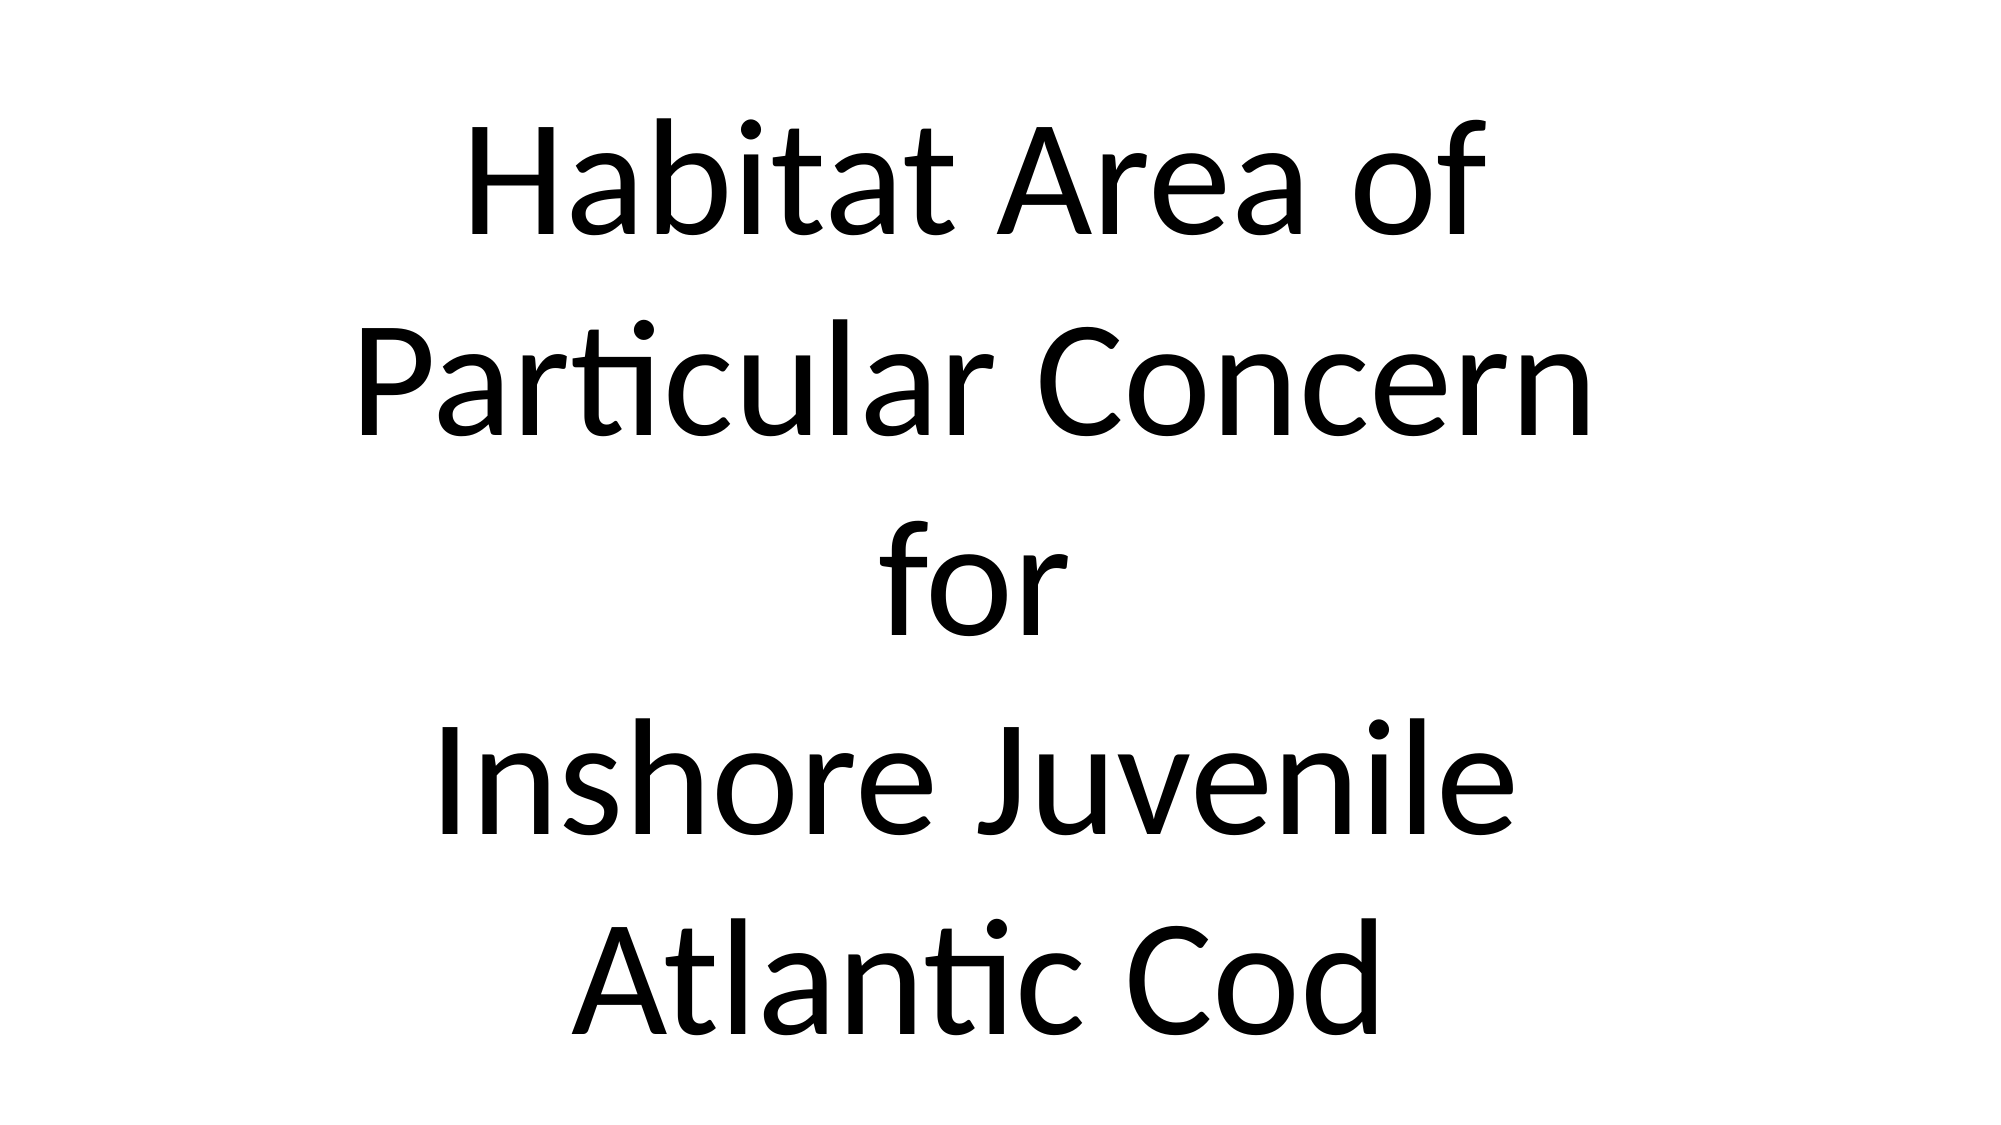

Habitat Area of
Particular Concern
for
Inshore Juvenile
Atlantic Cod